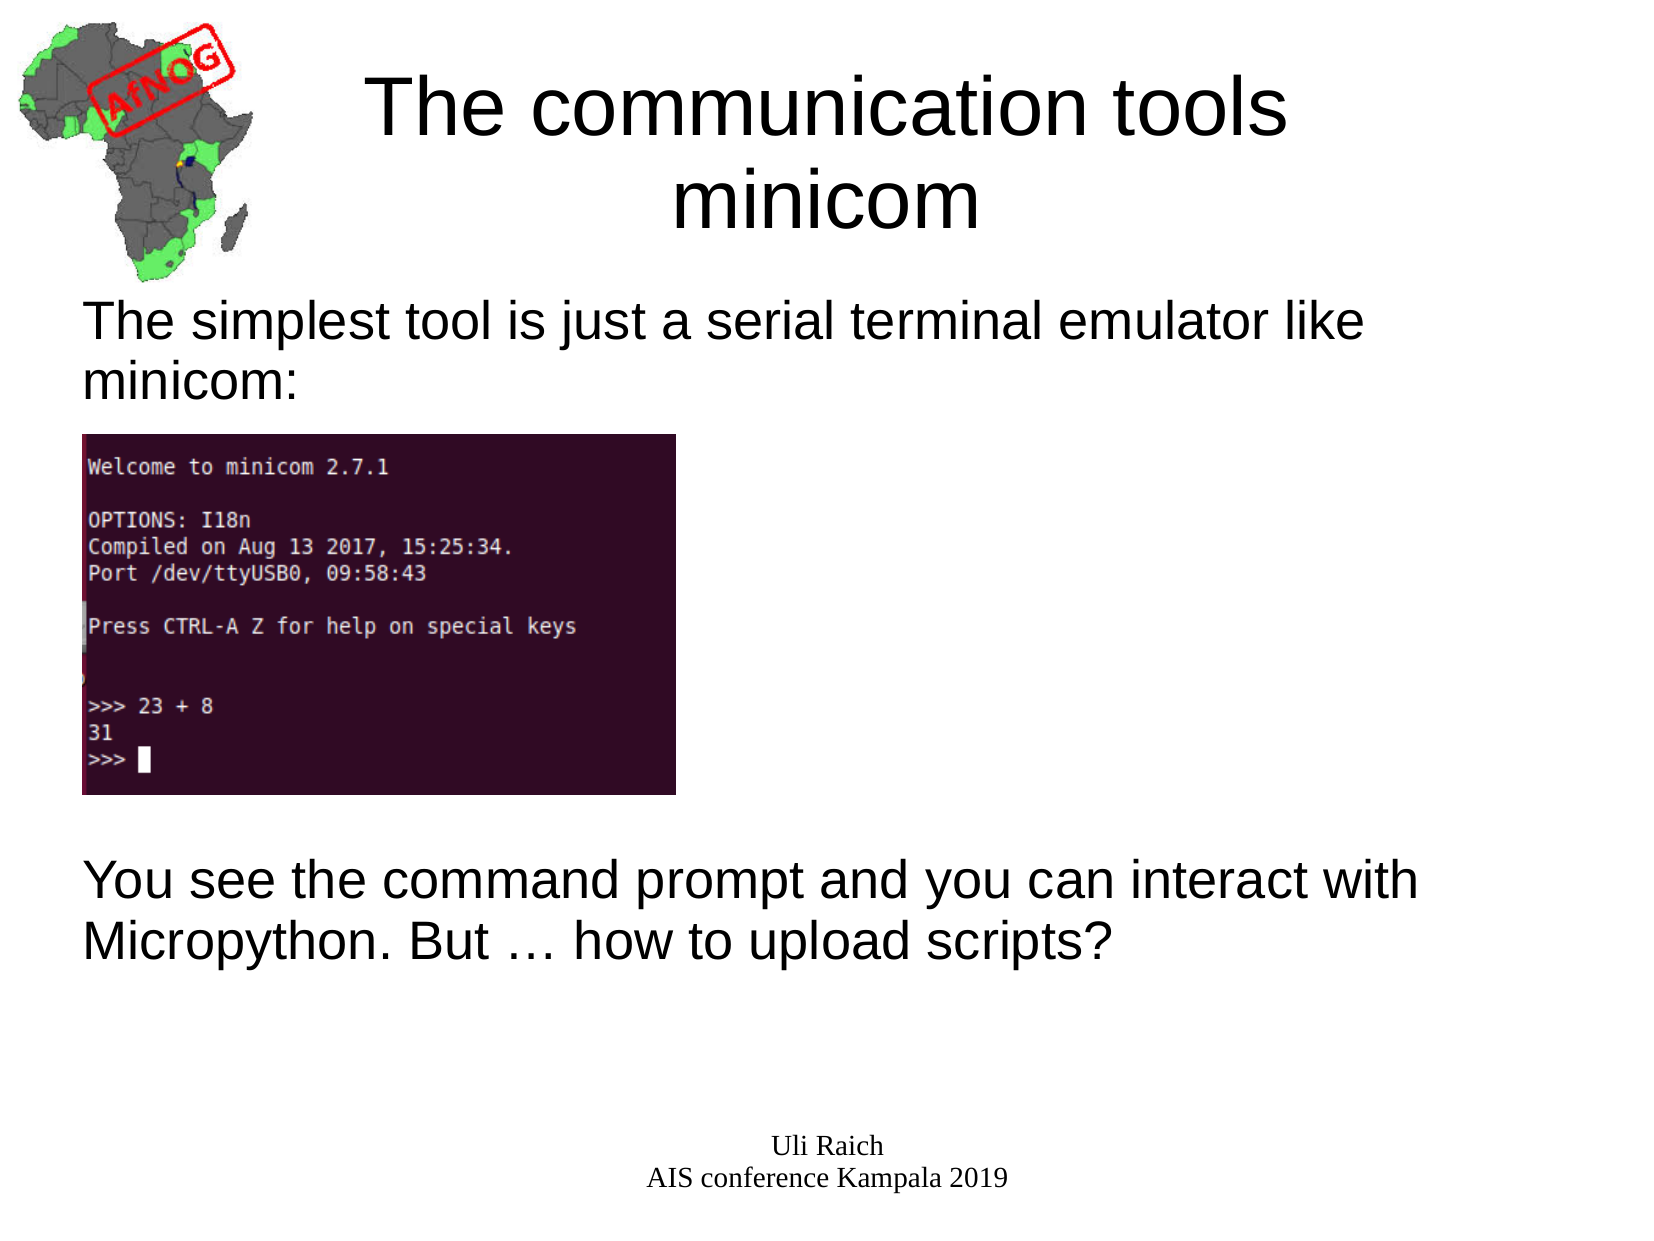

# The communication tools minicom
The simplest tool is just a serial terminal emulator like minicom:
You see the command prompt and you can interact with Micropython. But … how to upload scripts?